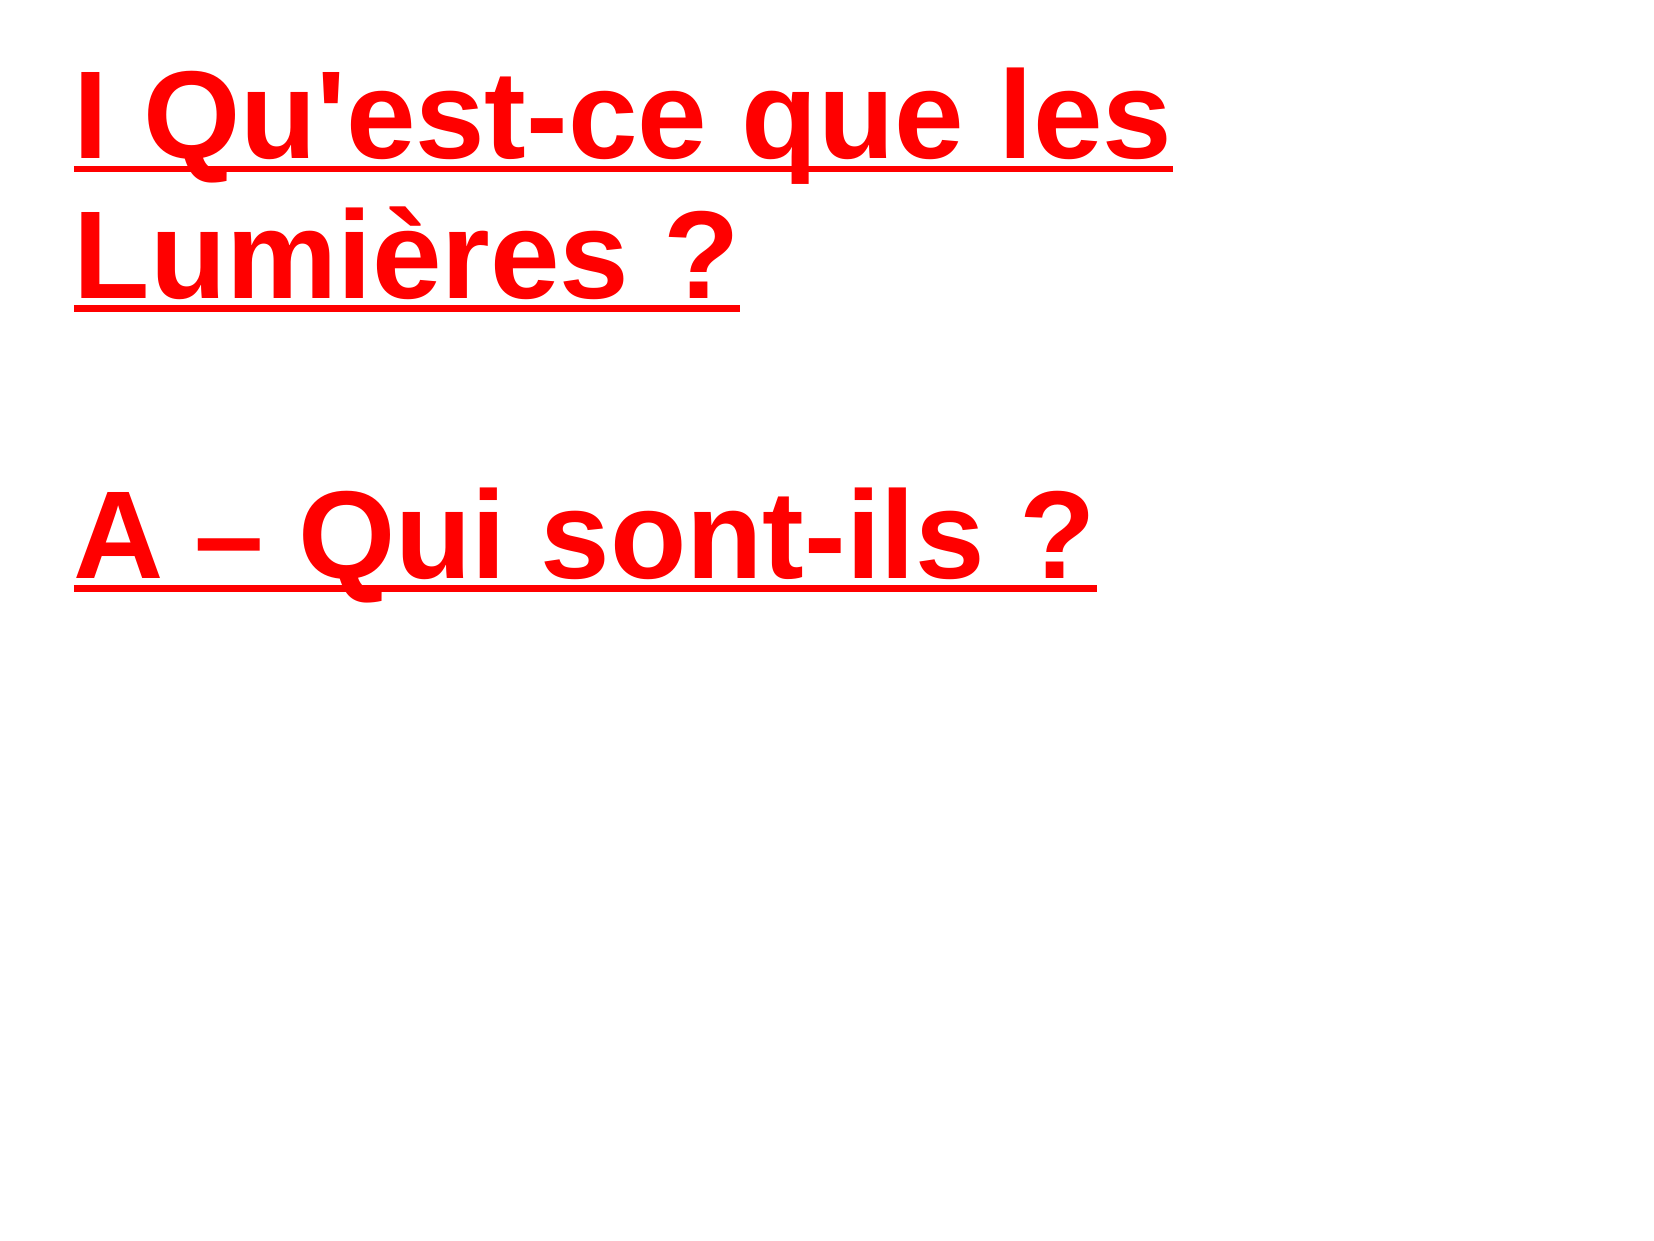

I Qu'est-ce que les Lumières ?
A – Qui sont-ils ?
#